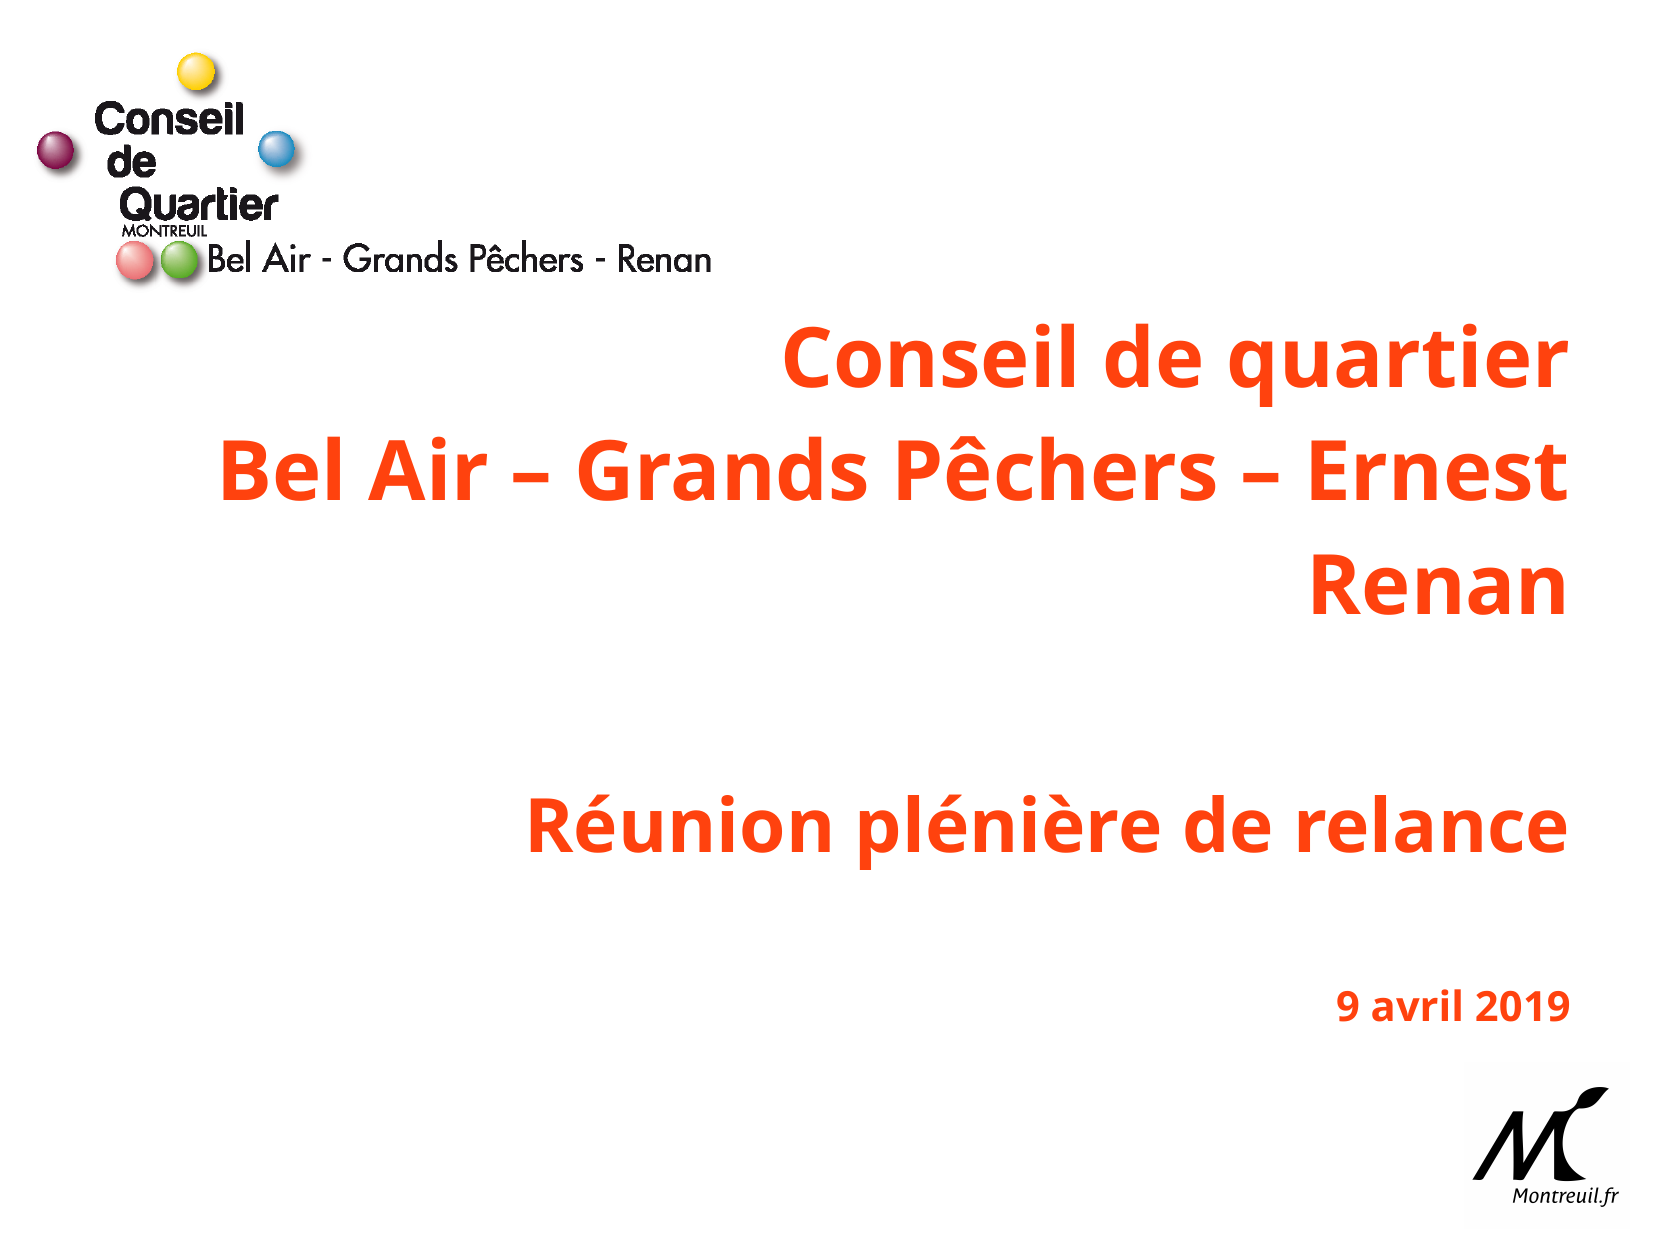

Conseil de quartier
Bel Air – Grands Pêchers – Ernest Renan
Réunion plénière de relance
9 avril 2019